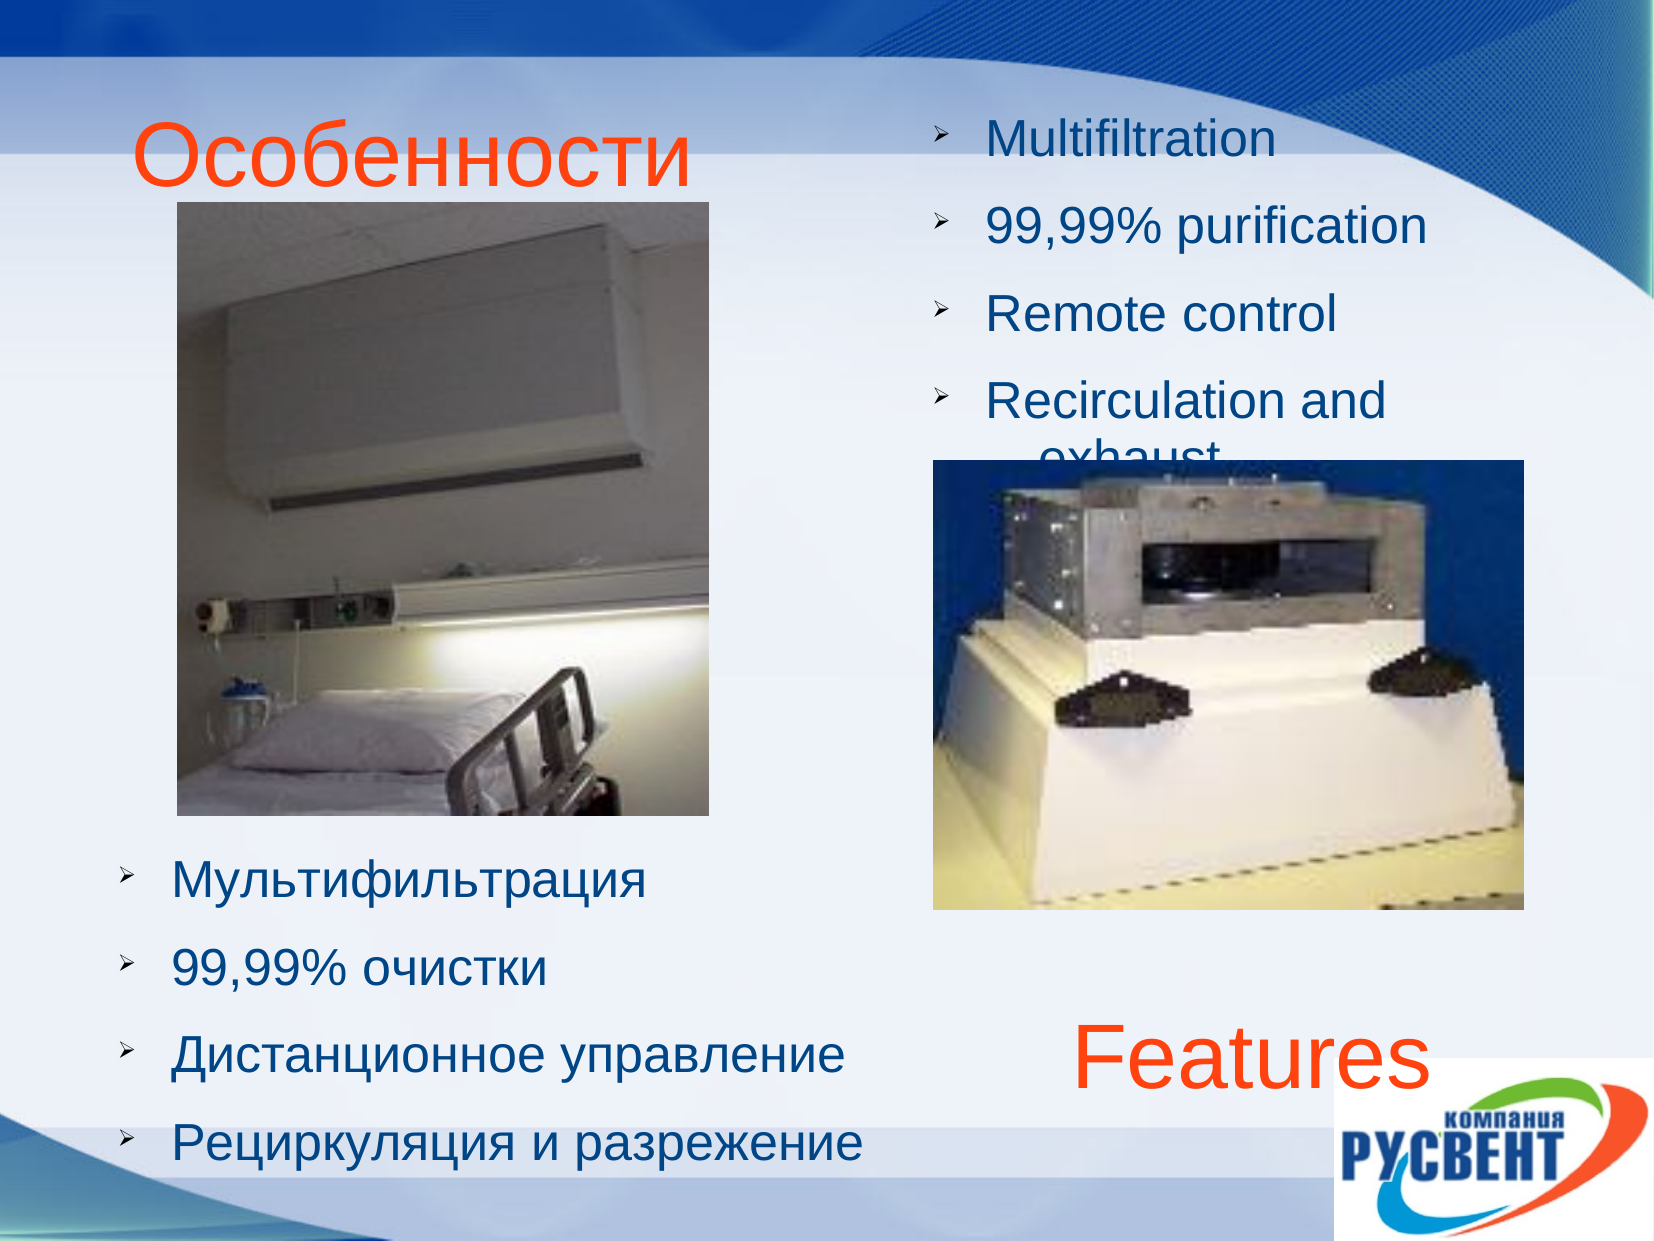

# Особенности
Multifiltration
99,99% purification
Remote control
Recirculation and exhaust
Мультифильтрация
99,99% очистки
Дистанционное управление
Рециркуляция и разрежение
Features